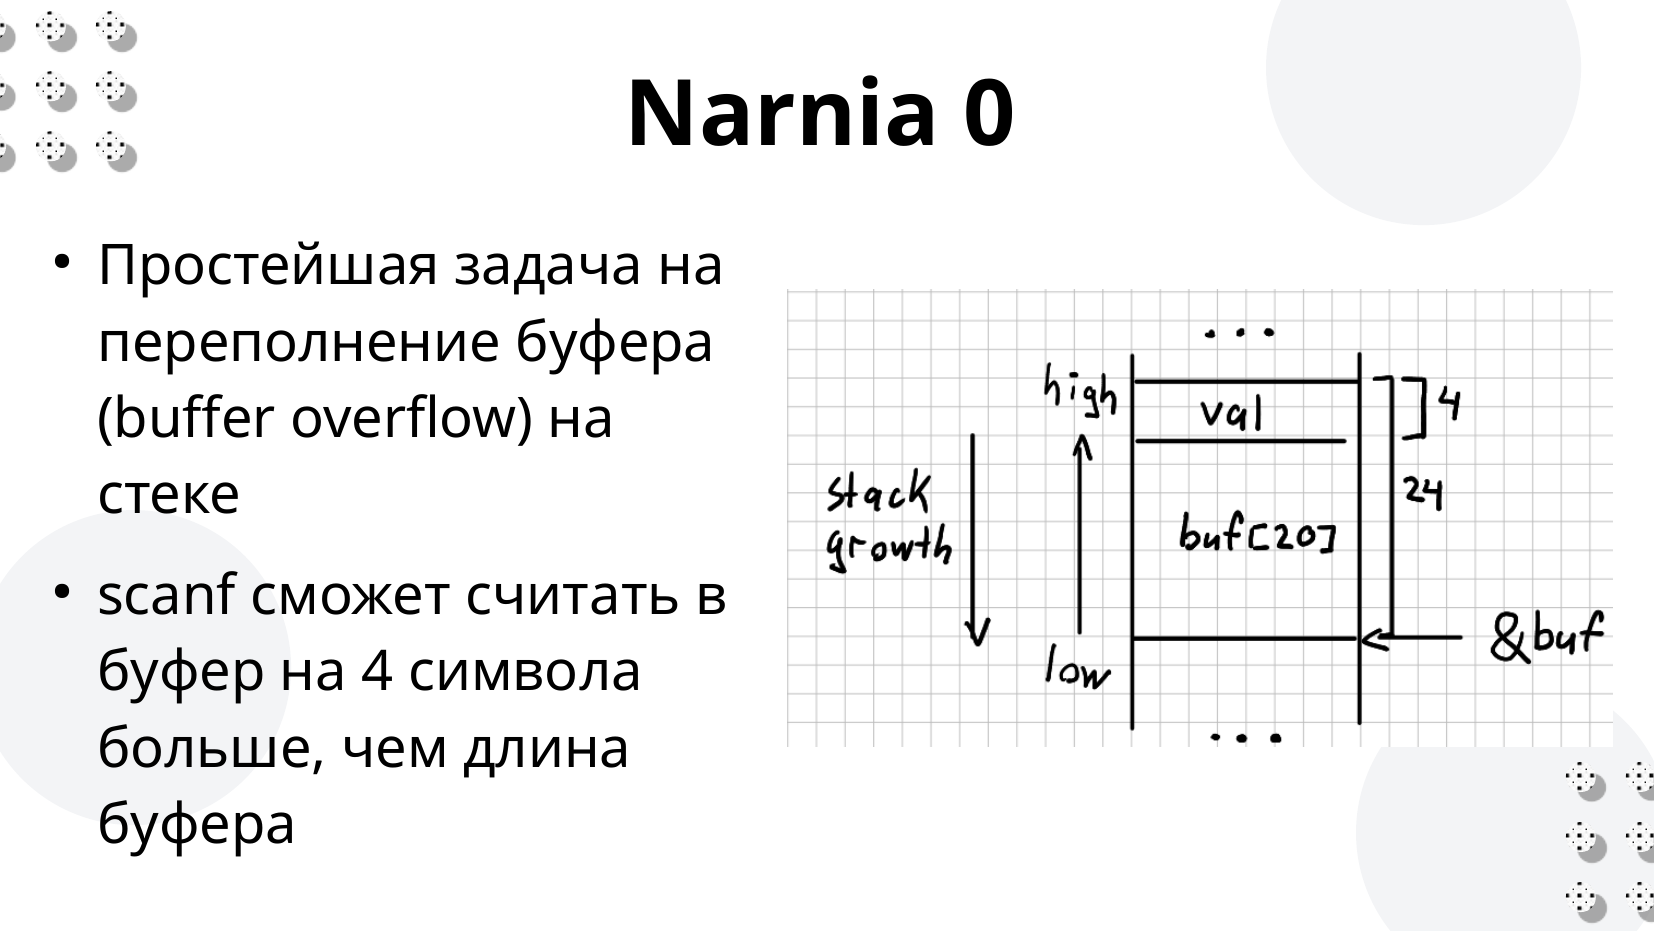

# Narnia 0
Простейшая задача на переполнение буфера (buffer overflow) на стеке
scanf сможет считать в буфер на 4 символа больше, чем длина буфера